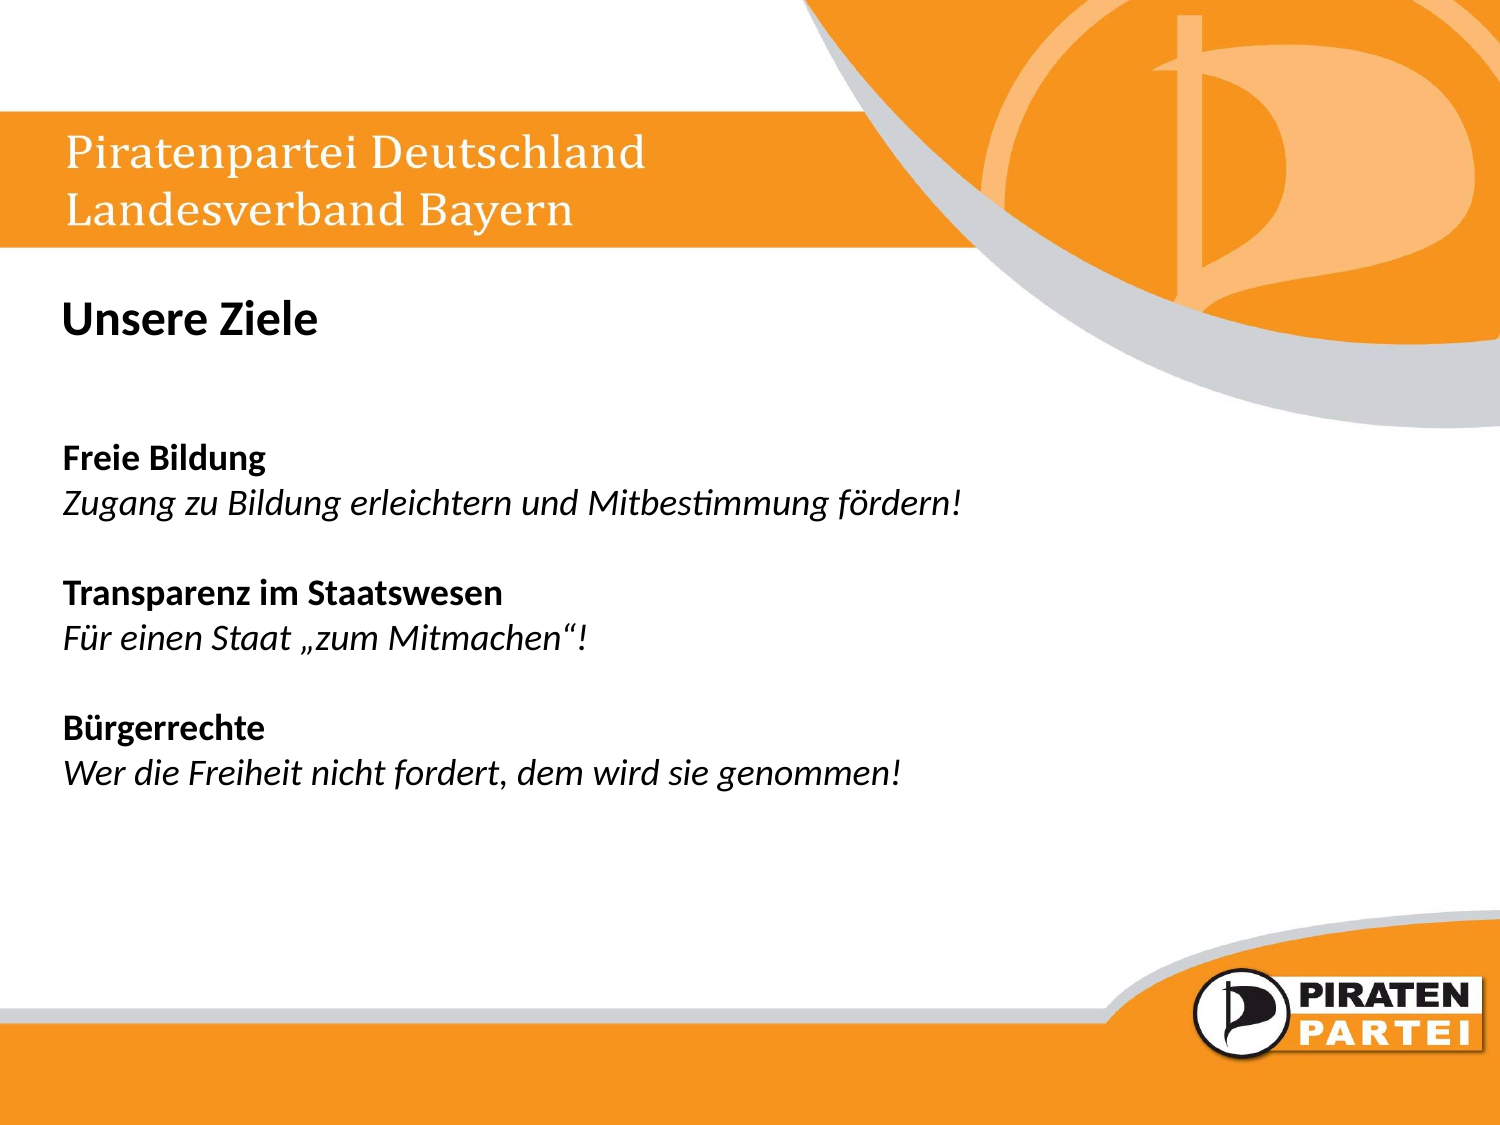

Unsere Ziele
Freie Bildung
Zugang zu Bildung erleichtern und Mitbestimmung fördern!
Transparenz im Staatswesen
Für einen Staat „zum Mitmachen“!
Bürgerrechte
Wer die Freiheit nicht fordert, dem wird sie genommen!